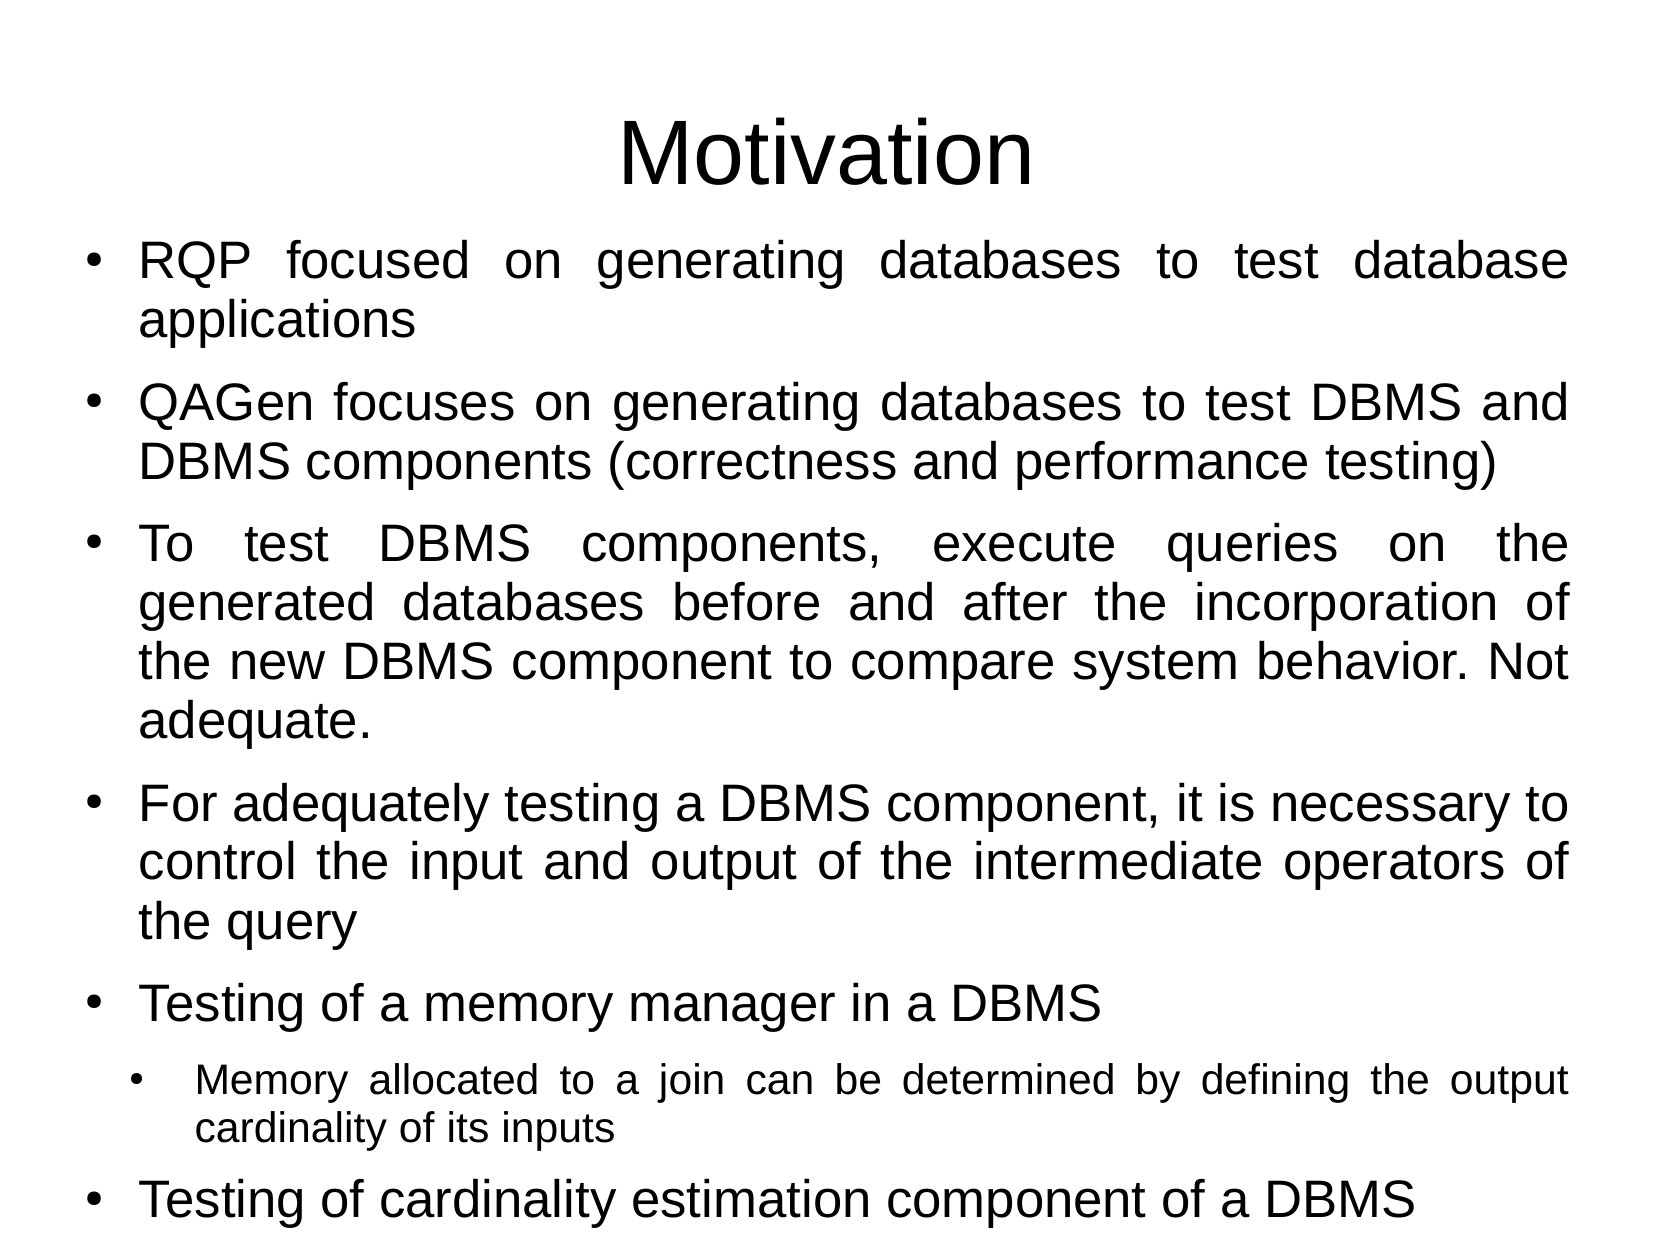

# Motivation
RQP focused on generating databases to test database applications
QAGen focuses on generating databases to test DBMS and DBMS components (correctness and performance testing)
To test DBMS components, execute queries on the generated databases before and after the incorporation of the new DBMS component to compare system behavior. Not adequate.
For adequately testing a DBMS component, it is necessary to control the input and output of the intermediate operators of the query
Testing of a memory manager in a DBMS
Memory allocated to a join can be determined by defining the output cardinality of its inputs
Testing of cardinality estimation component of a DBMS